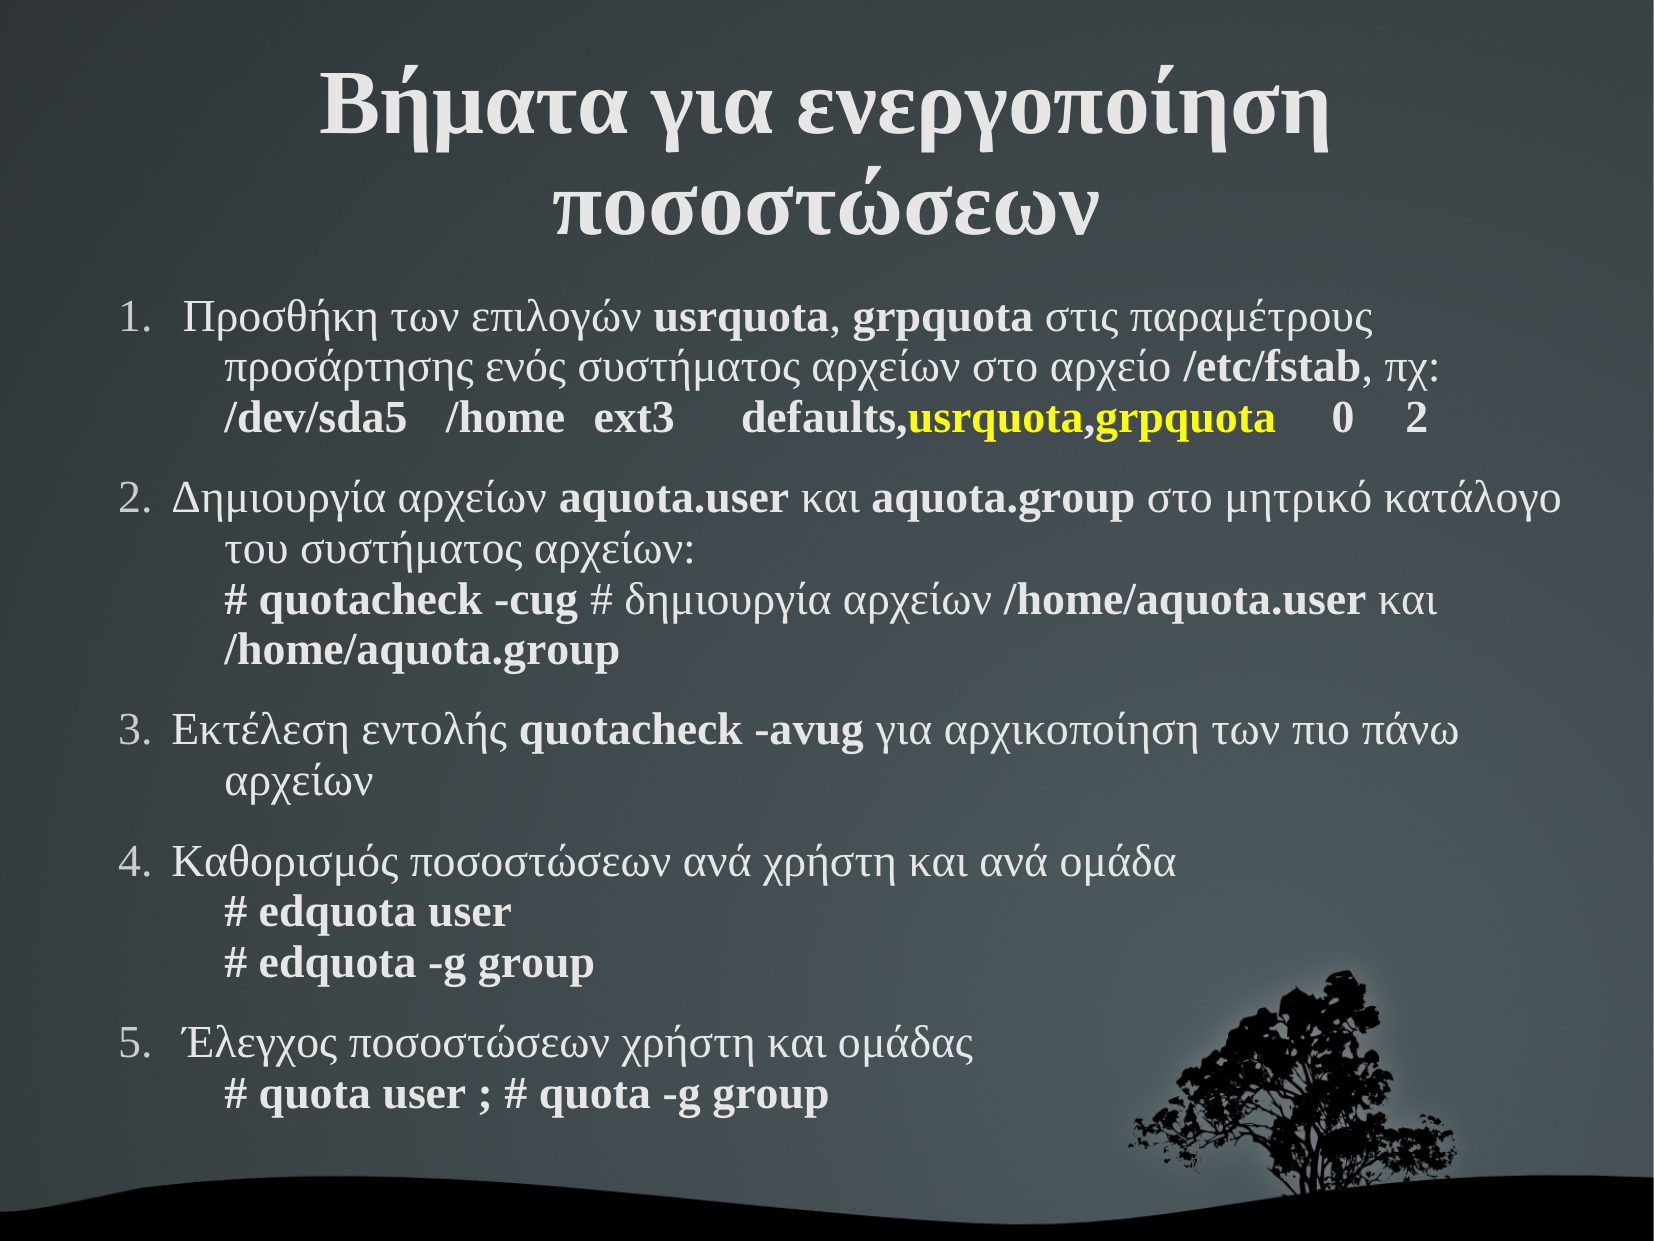

# Βήματα για ενεργοποίηση ποσοστώσεων
 Προσθήκη των επιλογών usrquota, grpquota στις παραμέτρους προσάρτησης ενός συστήματος αρχείων στο αρχείο /etc/fstab, πχ:
/dev/sda5	/home	ext3	defaults,usrquota,grpquota	0	2
Δημιουργία αρχείων aquota.user και aquota.group στο μητρικό κατάλογο του συστήματος αρχείων:
# quotacheck -cug # δημιουργία αρχείων /home/aquota.user και /home/aquota.group
Εκτέλεση εντολής quotacheck -avug για αρχικοποίηση των πιο πάνω αρχείων
Καθορισμός ποσοστώσεων ανά χρήστη και ανά ομάδα
# edquota user
# edquota -g group
 Έλεγχος ποσοστώσεων χρήστη και ομάδας
# quota user ; # quota -g group